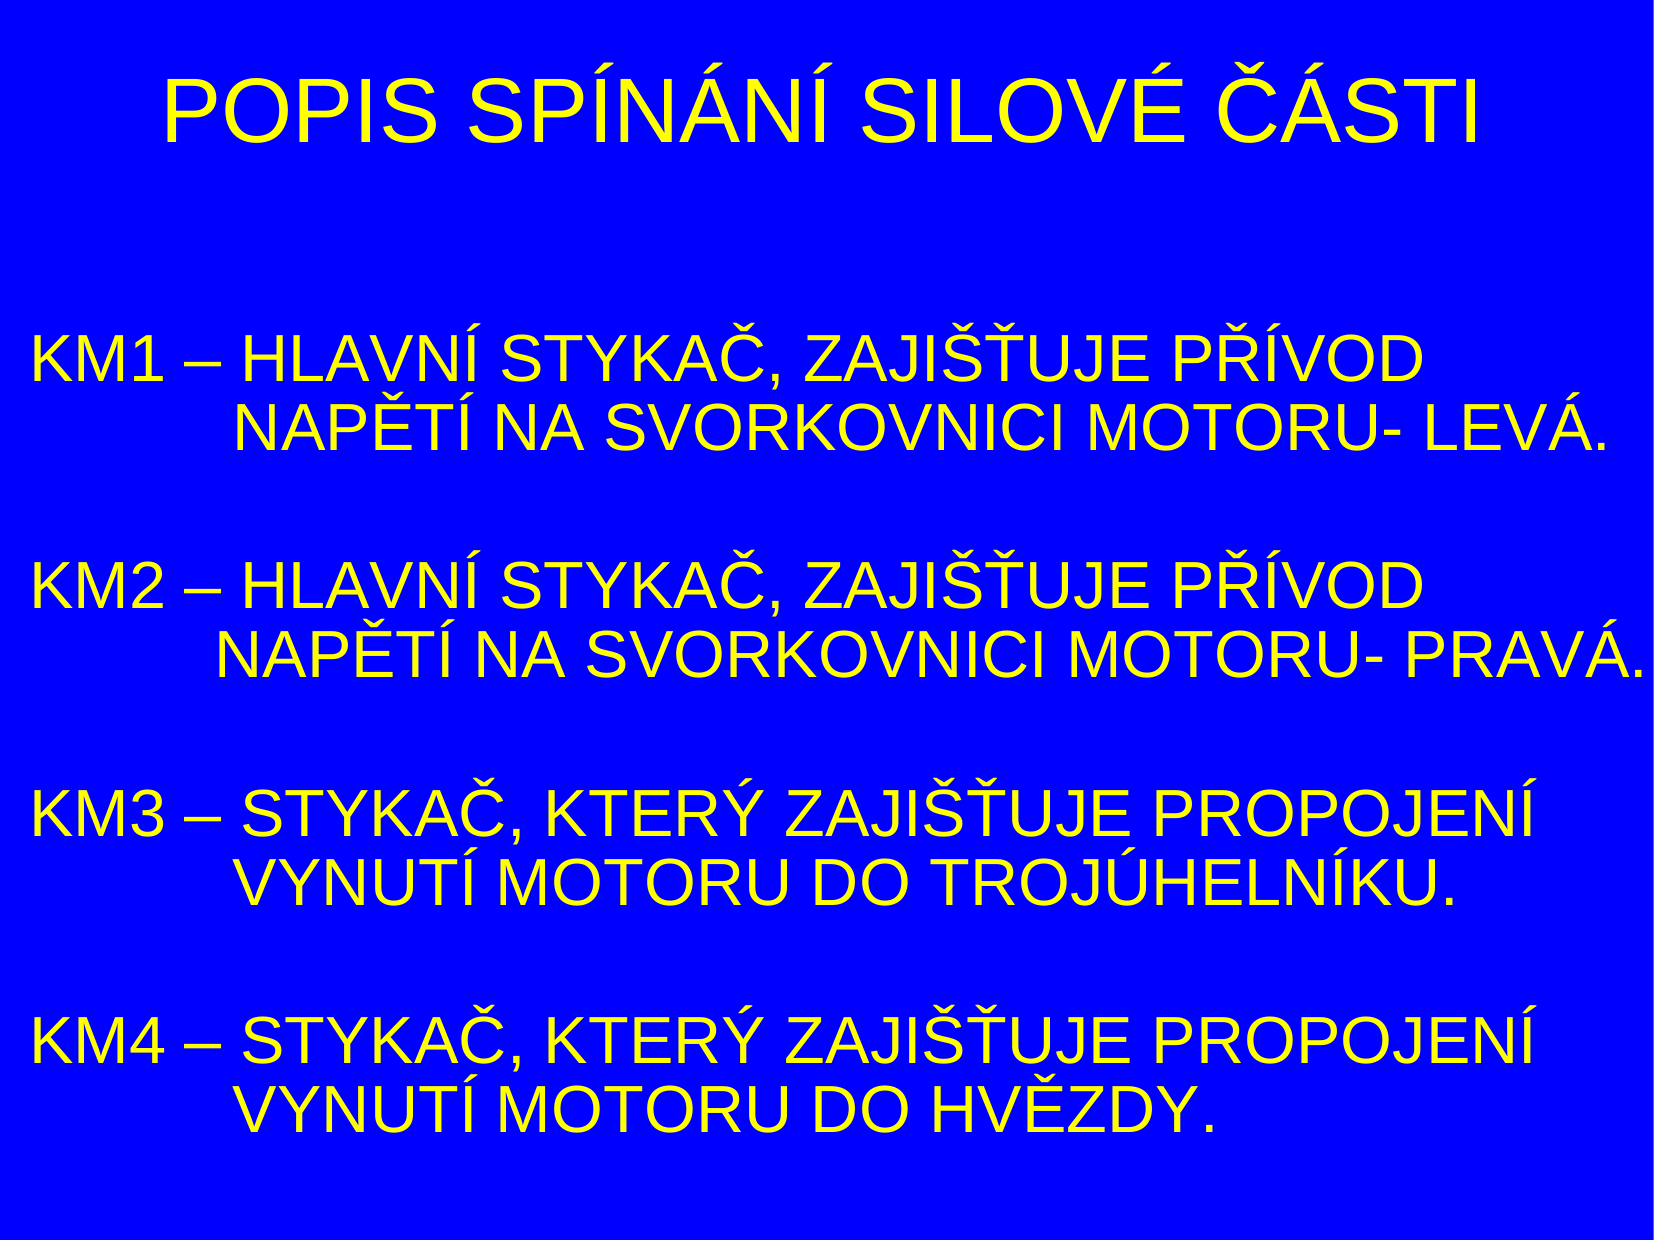

# POPIS SPÍNÁNÍ SILOVÉ ČÁSTI
KM1 – HLAVNÍ STYKAČ, ZAJIŠŤUJE PŘÍVOD
 NAPĚTÍ NA SVORKOVNICI MOTORU- LEVÁ.
KM2 – HLAVNÍ STYKAČ, ZAJIŠŤUJE PŘÍVOD
 NAPĚTÍ NA SVORKOVNICI MOTORU- PRAVÁ.
KM3 – STYKAČ, KTERÝ ZAJIŠŤUJE PROPOJENÍ
 VYNUTÍ MOTORU DO TROJÚHELNÍKU.
KM4 – STYKAČ, KTERÝ ZAJIŠŤUJE PROPOJENÍ
 VYNUTÍ MOTORU DO HVĚZDY.